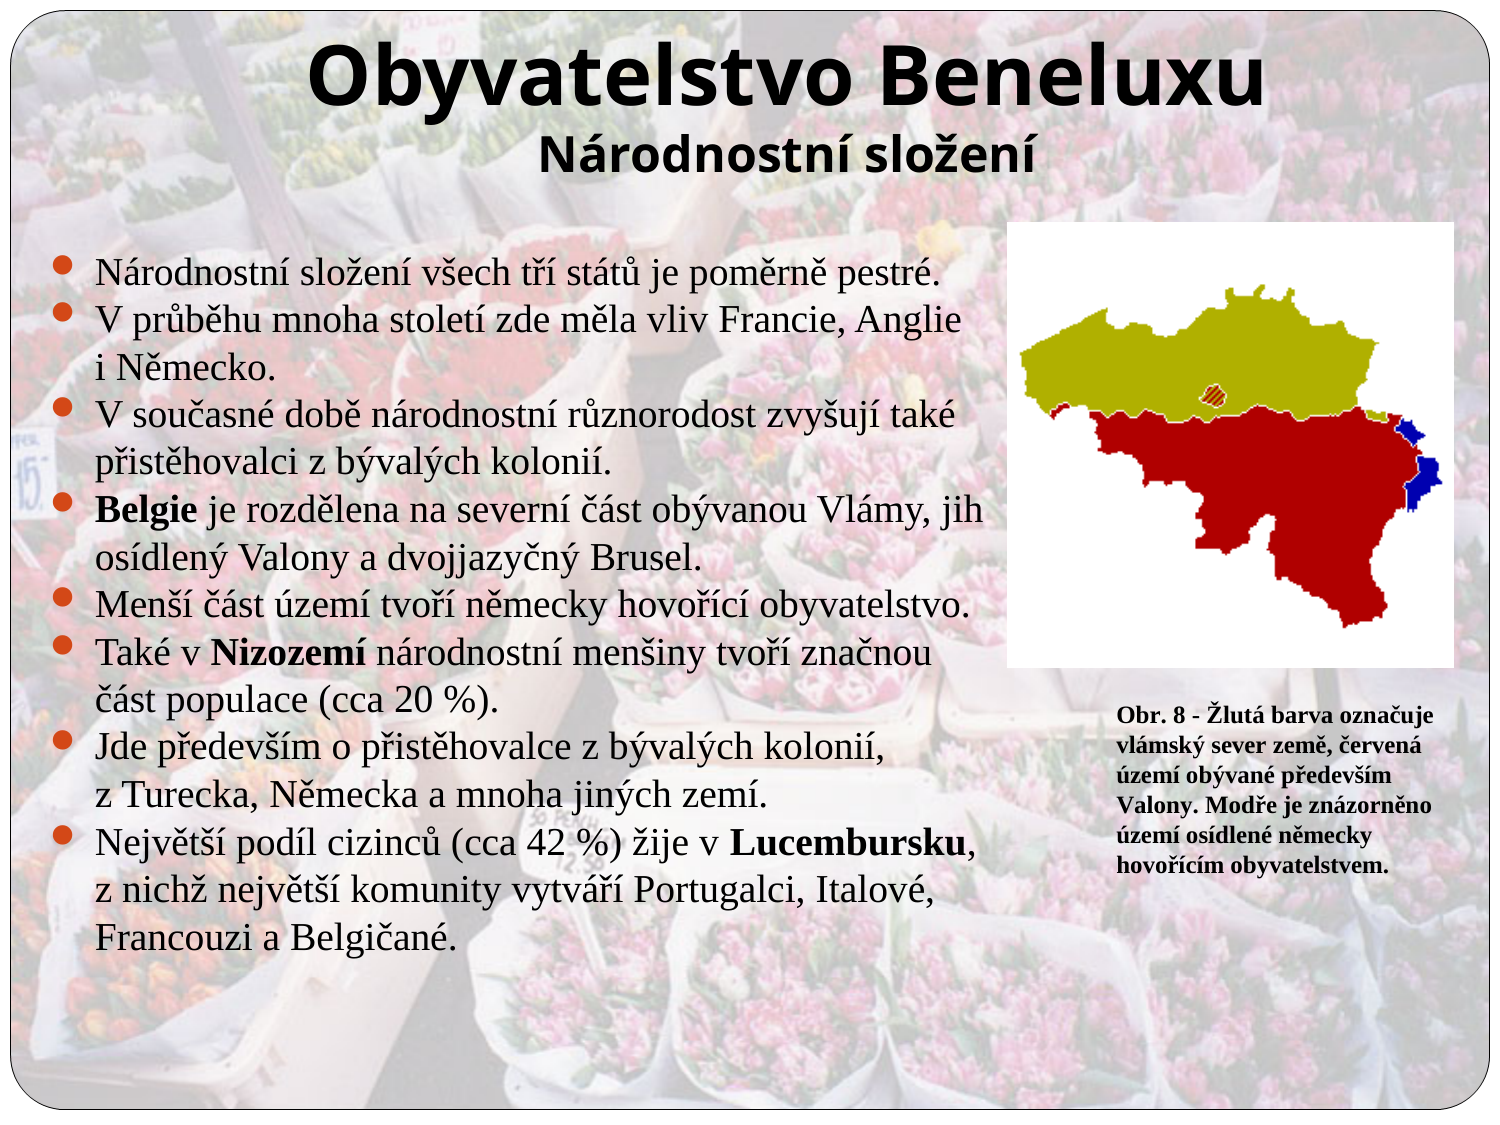

# Obyvatelstvo Beneluxu Národnostní složení
Národnostní složení všech tří států je poměrně pestré.
V průběhu mnoha století zde měla vliv Francie, Anglie
	i Německo.
V současné době národnostní různorodost zvyšují také přistěhovalci z bývalých kolonií.
Belgie je rozdělena na severní část obývanou Vlámy, jih osídlený Valony a dvojjazyčný Brusel.
Menší část území tvoří německy hovořící obyvatelstvo.
Také v Nizozemí národnostní menšiny tvoří značnou část populace (cca 20 %).
Jde především o přistěhovalce z bývalých kolonií,
	z Turecka, Německa a mnoha jiných zemí.
Největší podíl cizinců (cca 42 %) žije v Lucembursku, z nichž největší komunity vytváří Portugalci, Italové, Francouzi a Belgičané.
Obr. 8 - Žlutá barva označuje vlámský sever země, červená území obývané především Valony. Modře je znázorněno území osídlené německy hovořícím obyvatelstvem.